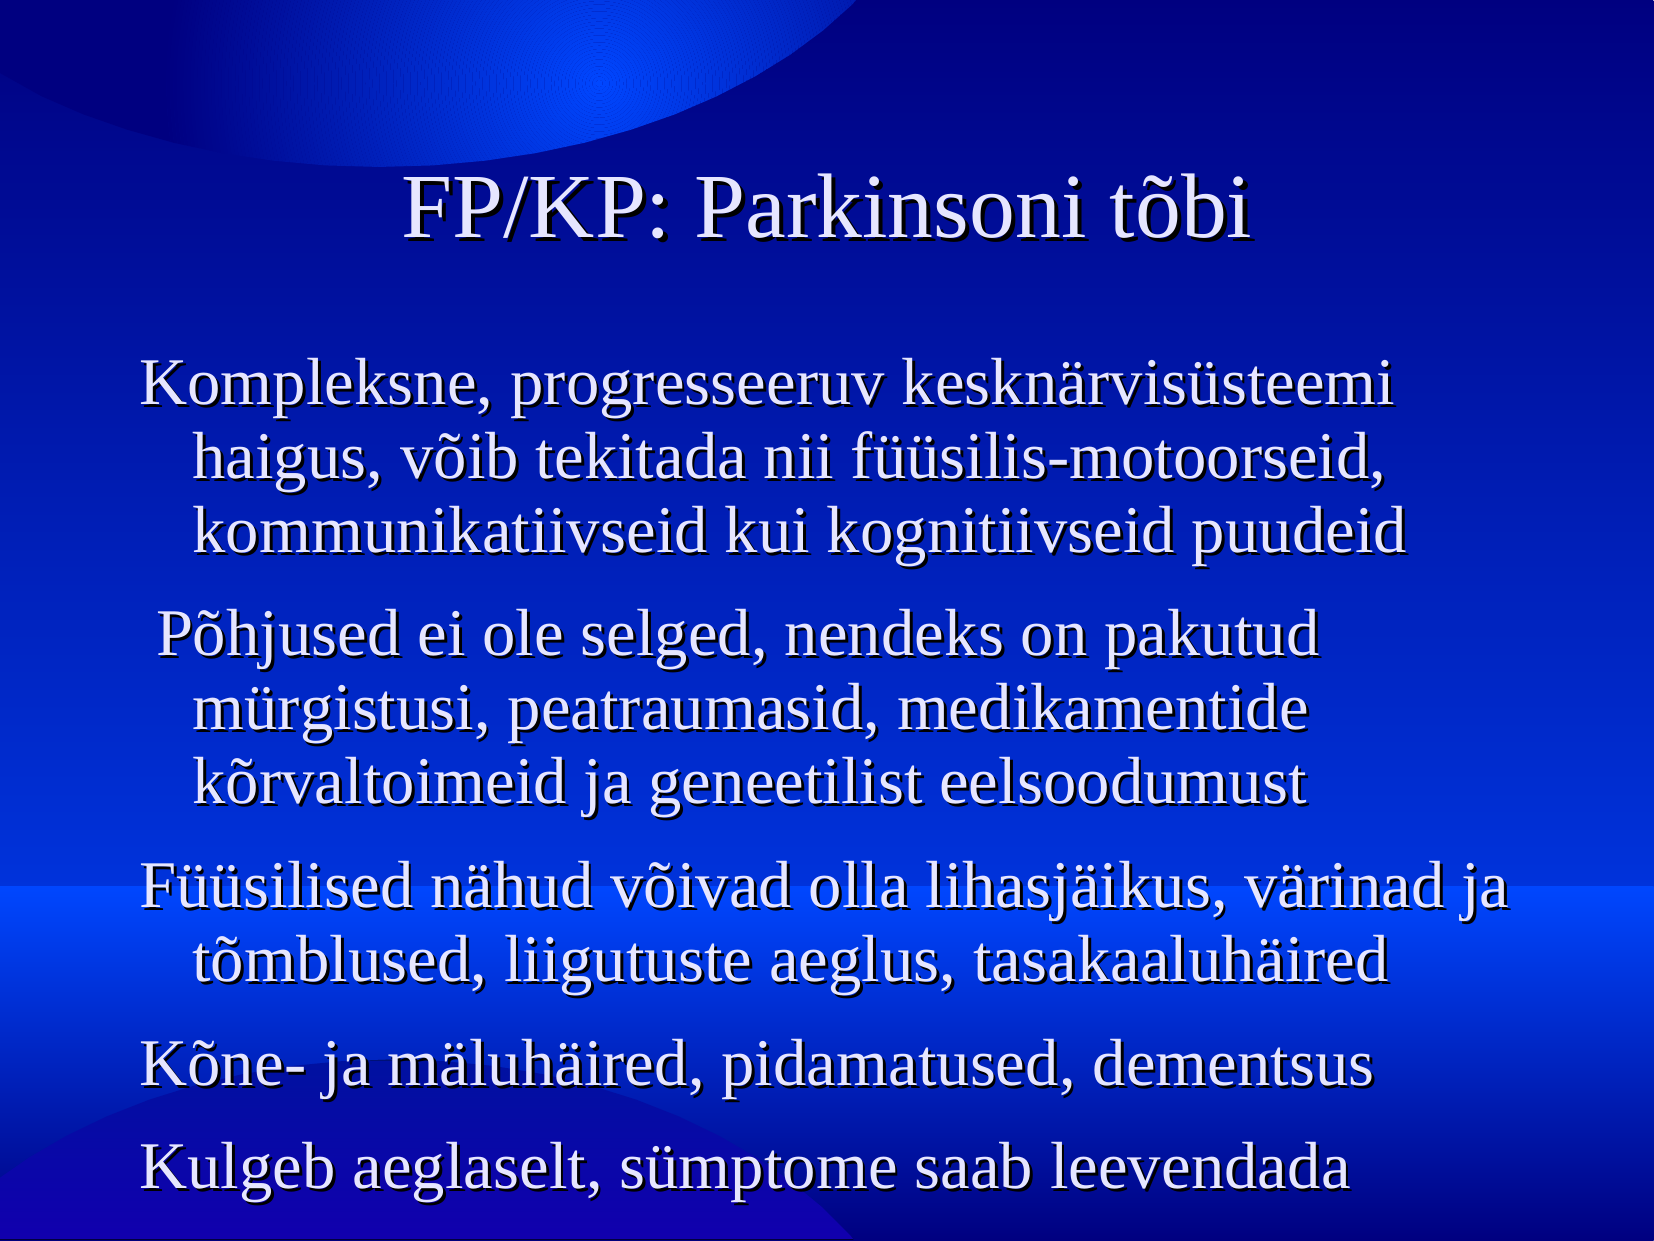

# FP/KP: Parkinsoni tõbi
Kompleksne, progresseeruv kesknärvisüsteemi haigus, võib tekitada nii füüsilis-motoorseid, kommunikatiivseid kui kognitiivseid puudeid
 Põhjused ei ole selged, nendeks on pakutud mürgistusi, peatraumasid, medikamentide kõrvaltoimeid ja geneetilist eelsoodumust
Füüsilised nähud võivad olla lihasjäikus, värinad ja tõmblused, liigutuste aeglus, tasakaaluhäired
Kõne- ja mäluhäired, pidamatused, dementsus
Kulgeb aeglaselt, sümptome saab leevendada